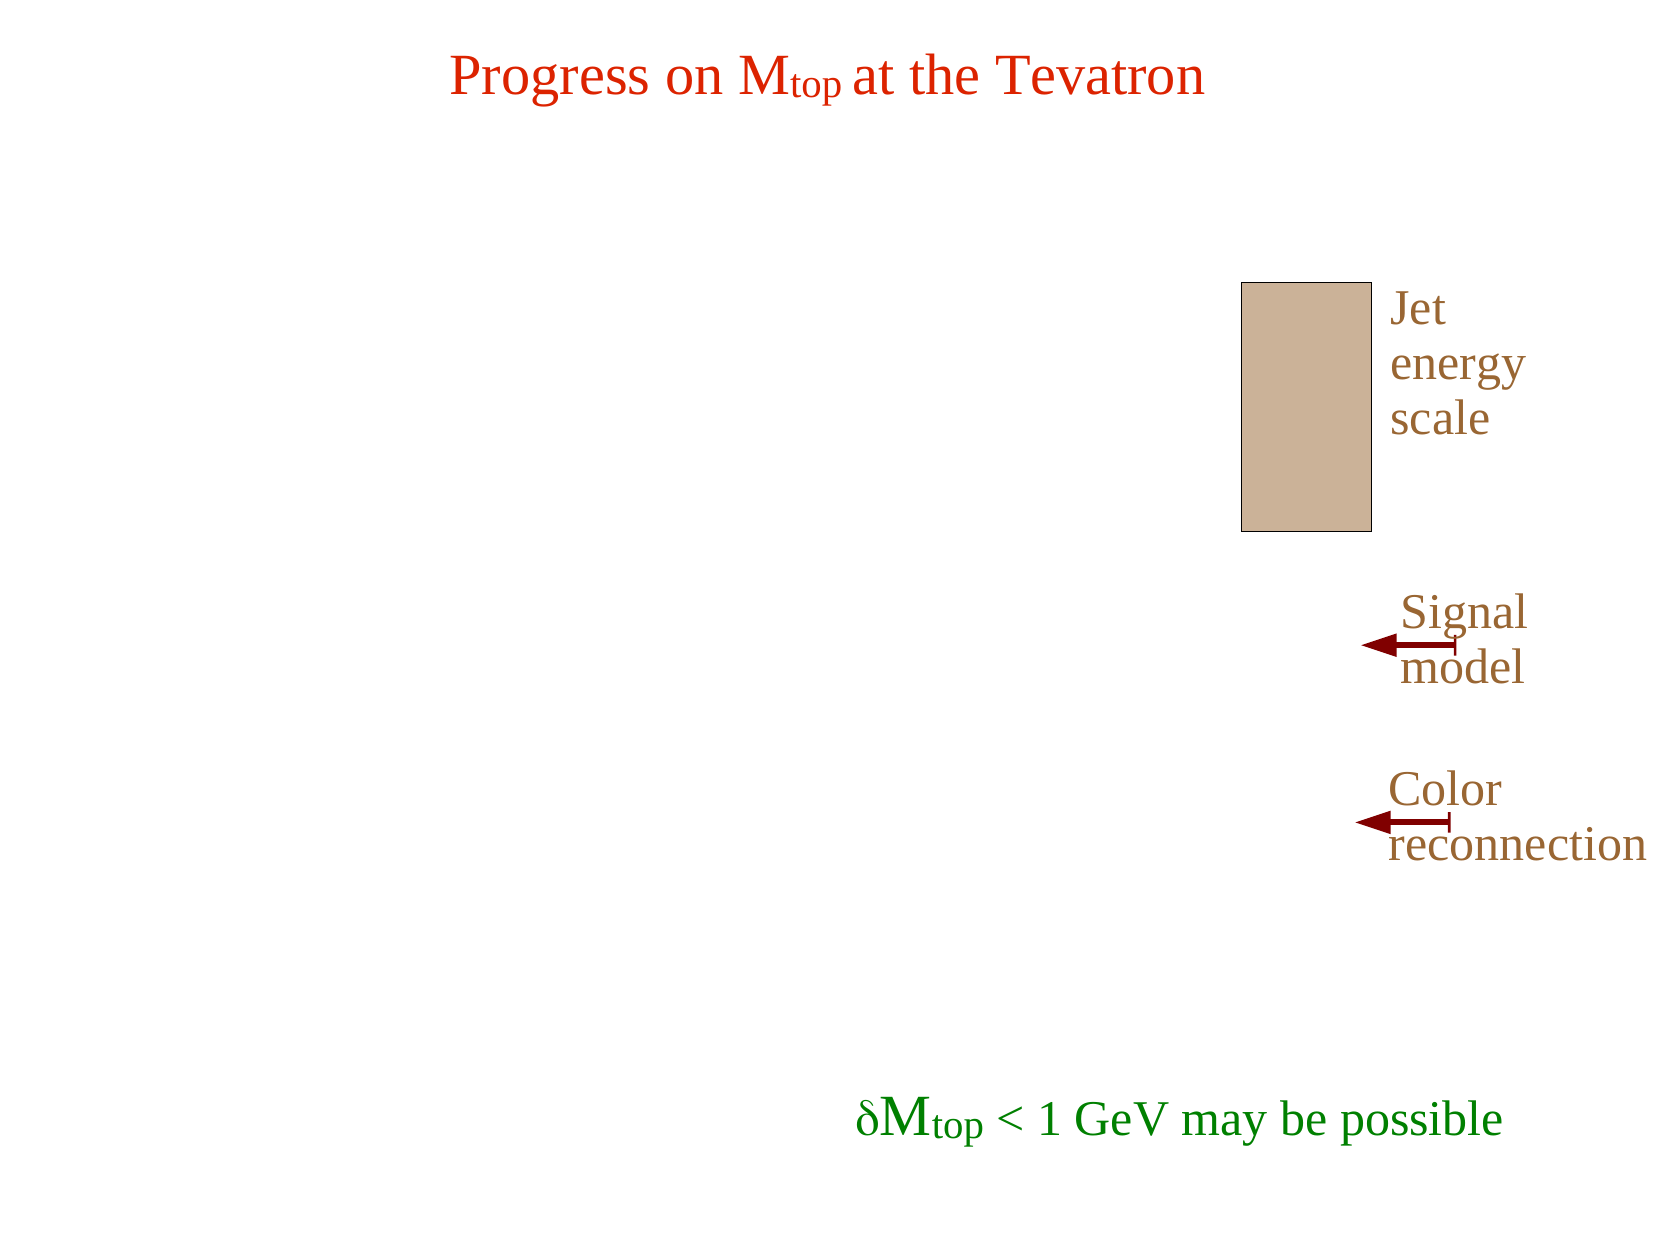

# Progress on Mtop at the Tevatron
Jet
energy
scale
Signal
model
Color
reconnection
δMtop < 1 GeV may be possible